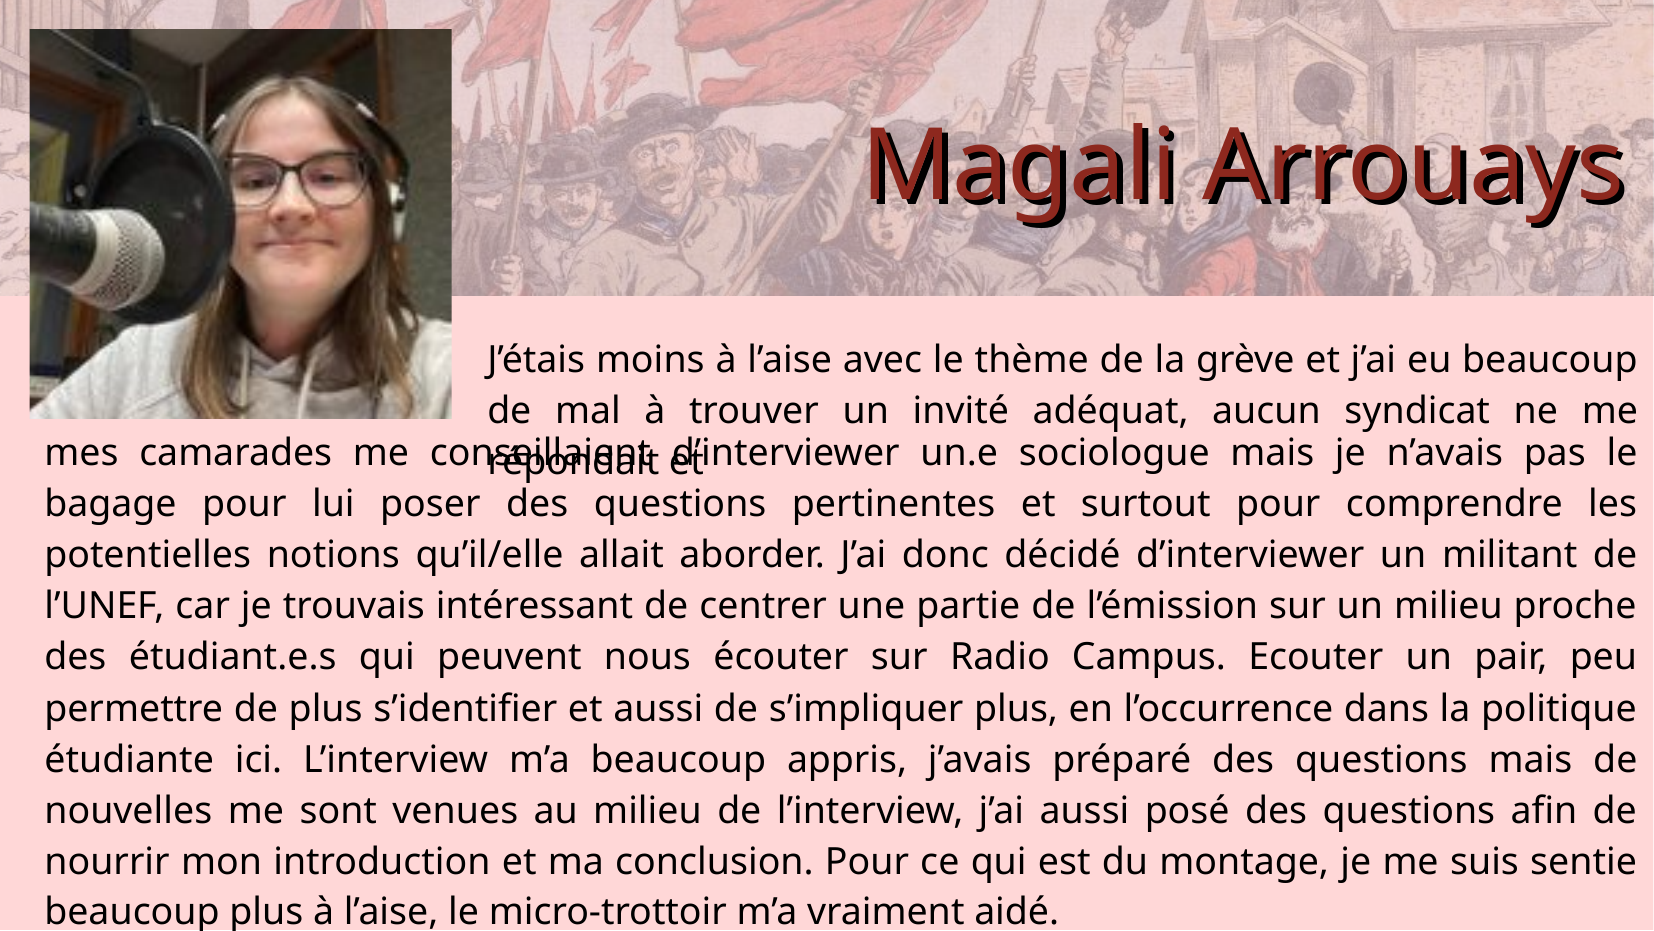

Magali Arrouays
J’étais moins à l’aise avec le thème de la grève et j’ai eu beaucoup de mal à trouver un invité adéquat, aucun syndicat ne me répondait et
mes camarades me conseillaient d’interviewer un.e sociologue mais je n’avais pas le bagage pour lui poser des questions pertinentes et surtout pour comprendre les potentielles notions qu’il/elle allait aborder. J’ai donc décidé d’interviewer un militant de l’UNEF, car je trouvais intéressant de centrer une partie de l’émission sur un milieu proche des étudiant.e.s qui peuvent nous écouter sur Radio Campus. Ecouter un pair, peu permettre de plus s’identifier et aussi de s’impliquer plus, en l’occurrence dans la politique étudiante ici. L’interview m’a beaucoup appris, j’avais préparé des questions mais de nouvelles me sont venues au milieu de l’interview, j’ai aussi posé des questions afin de nourrir mon introduction et ma conclusion. Pour ce qui est du montage, je me suis sentie beaucoup plus à l’aise, le micro-trottoir m’a vraiment aidé.